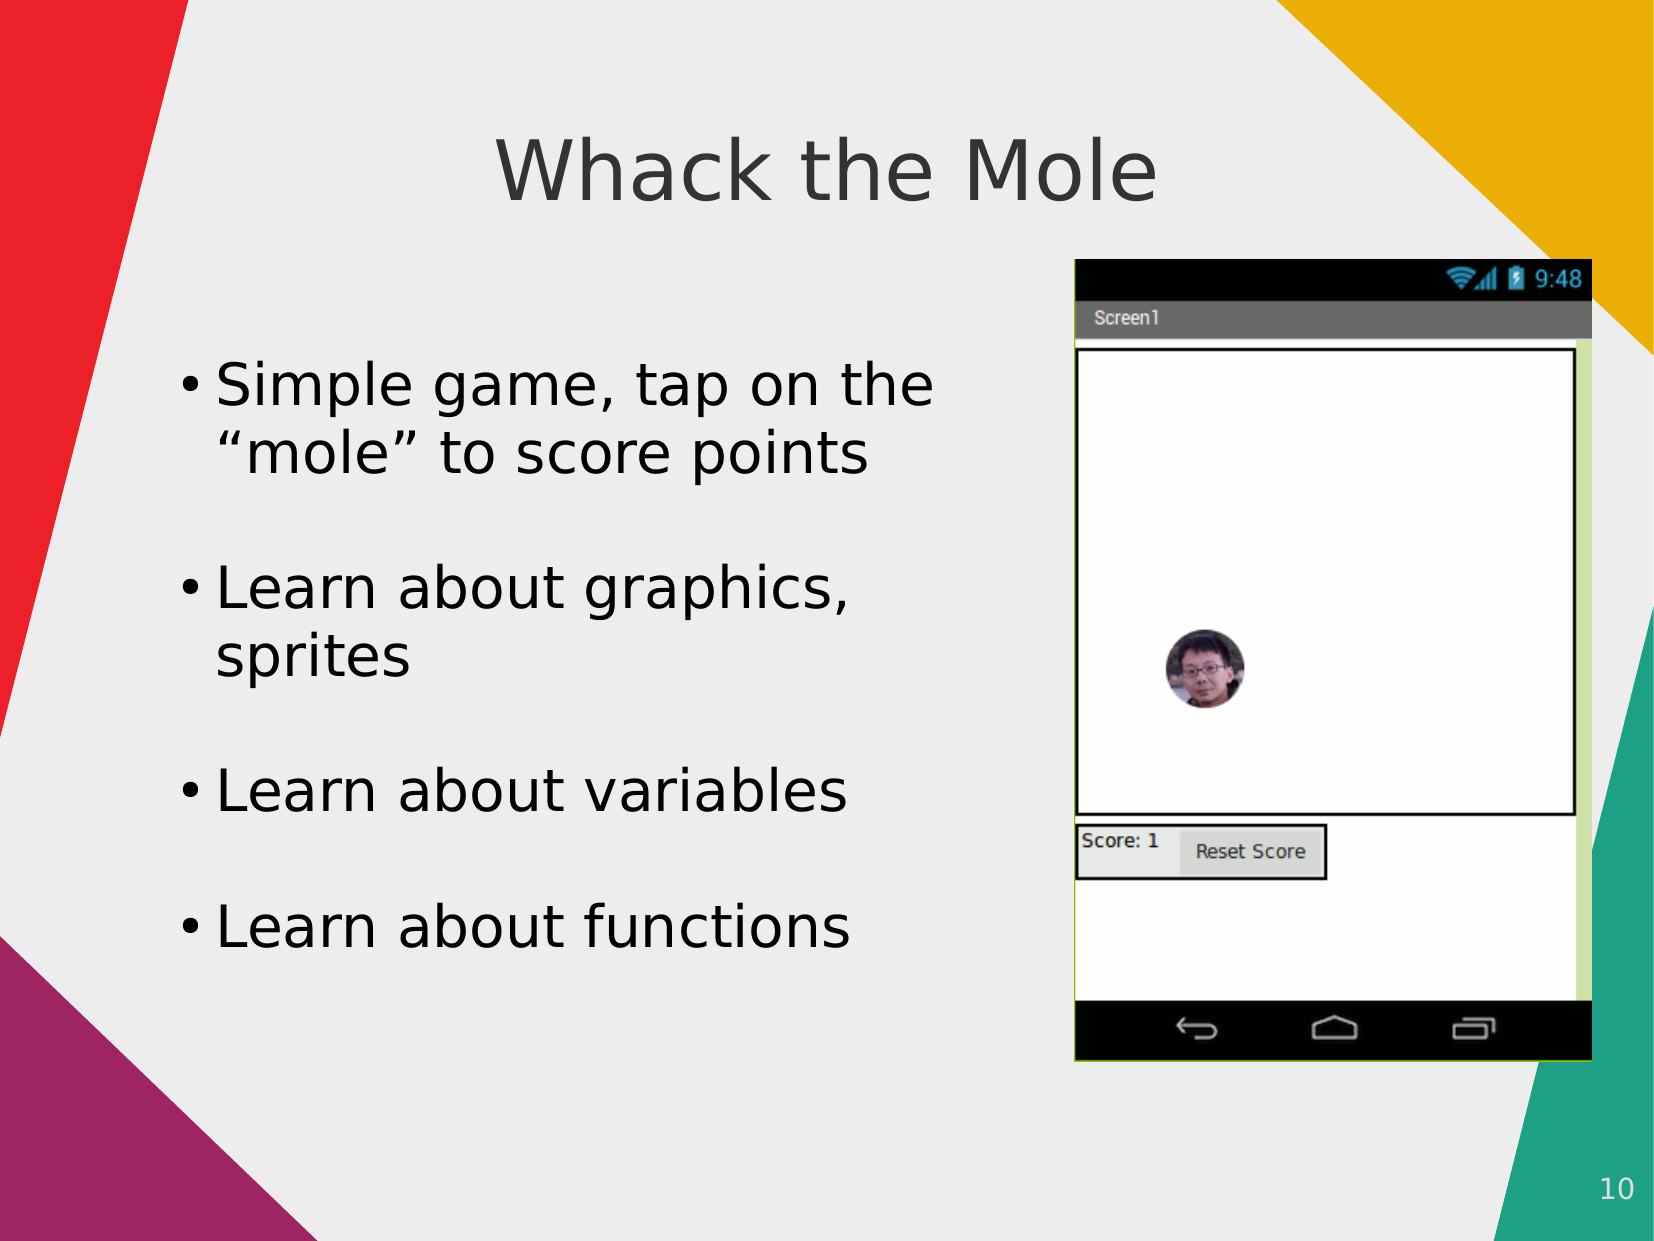

# Whack the Mole
Simple game, tap on the “mole” to score points
Learn about graphics, sprites
Learn about variables
Learn about functions
10